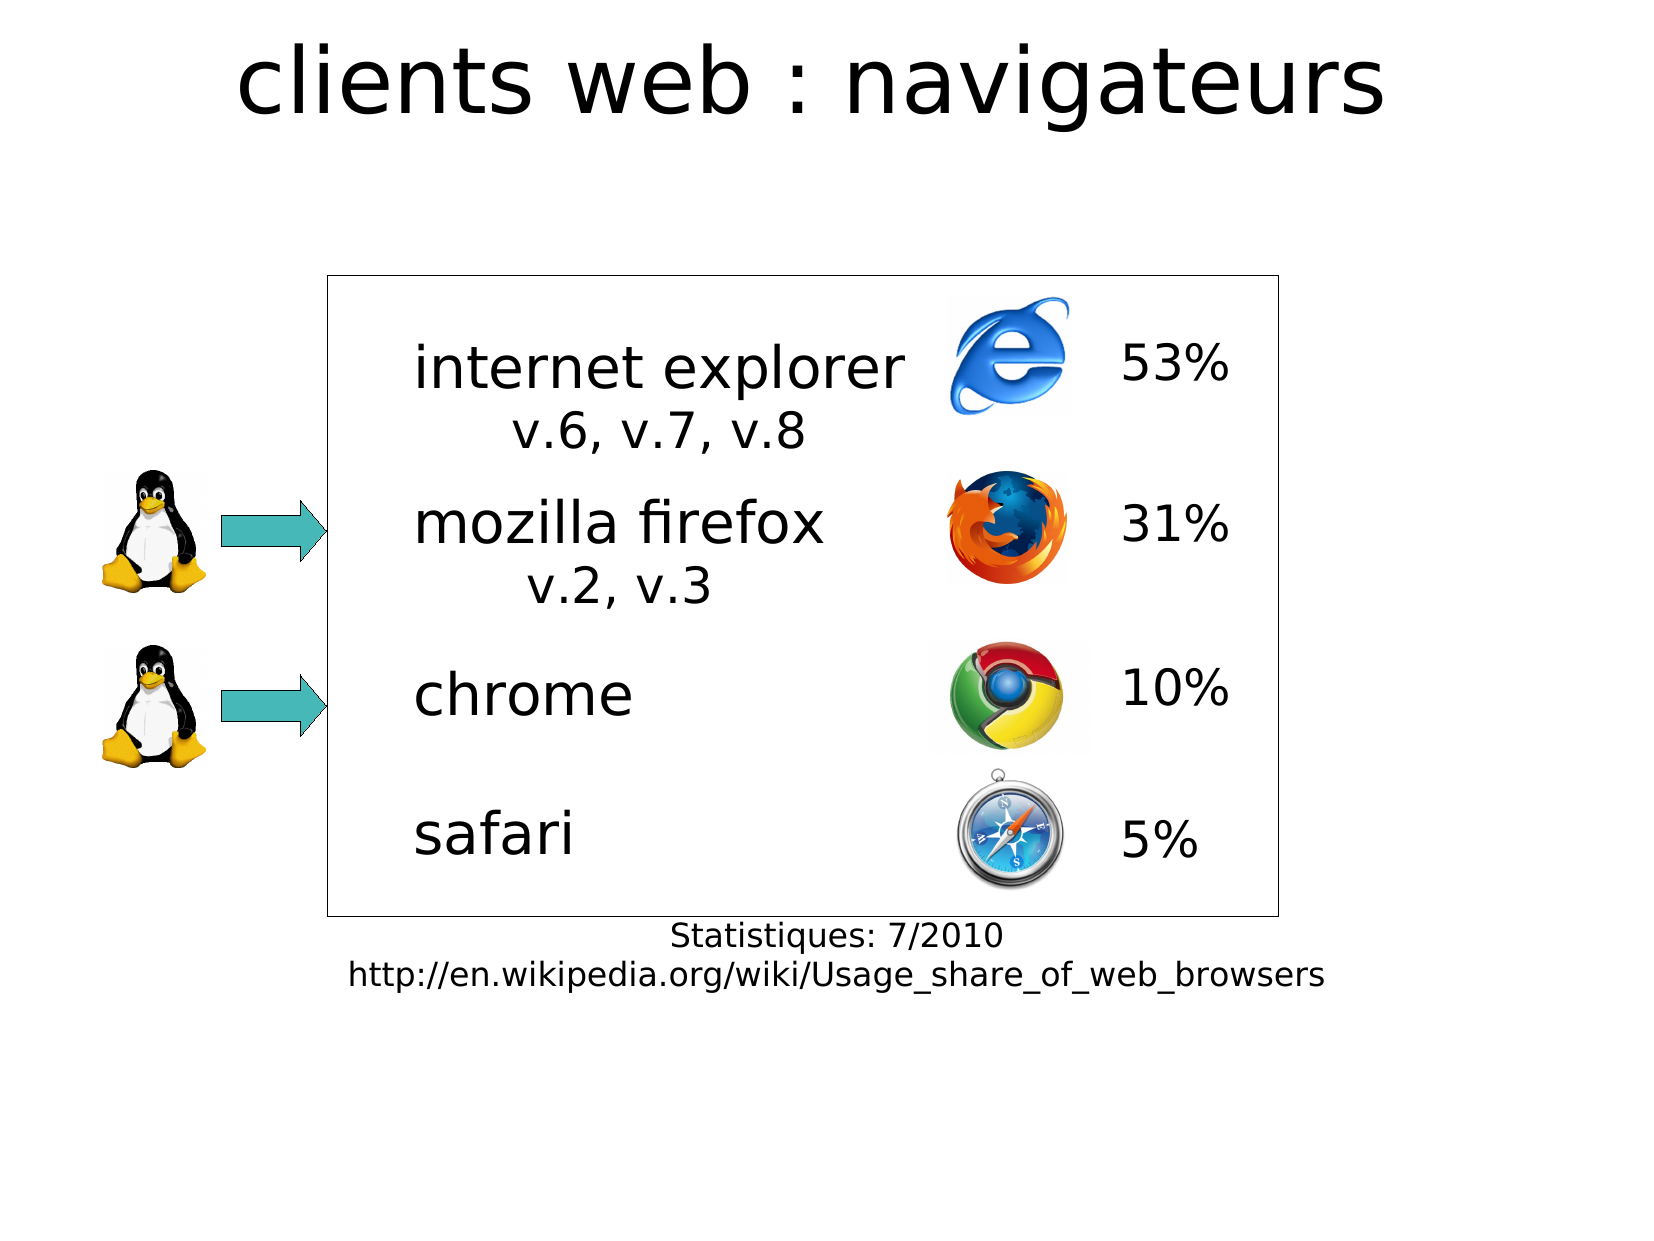

# clients web : navigateurs
internet explorer
v.6, v.7, v.8
53%
mozilla firefox
v.2, v.3
31%
10%
chrome
safari
5%
Statistiques: 7/2010
http://en.wikipedia.org/wiki/Usage_share_of_web_browsers